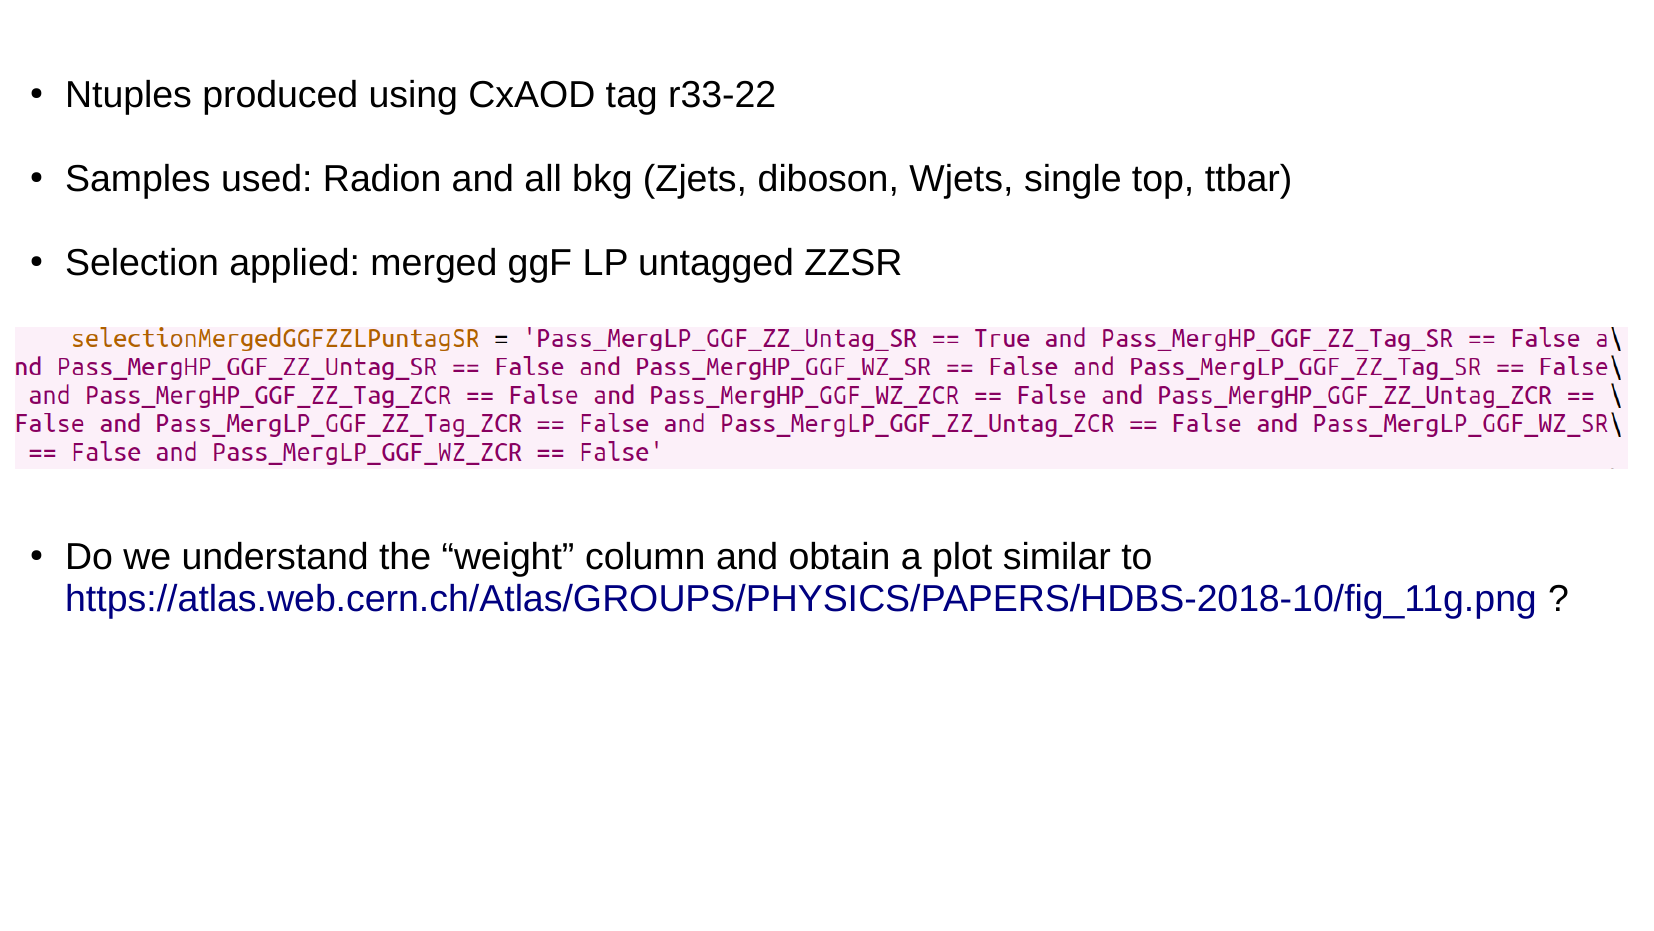

Ntuples produced using CxAOD tag r33-22
Samples used: Radion and all bkg (Zjets, diboson, Wjets, single top, ttbar)
Selection applied: merged ggF LP untagged ZZSR
Do we understand the “weight” column and obtain a plot similar to https://atlas.web.cern.ch/Atlas/GROUPS/PHYSICS/PAPERS/HDBS-2018-10/fig_11g.png ?